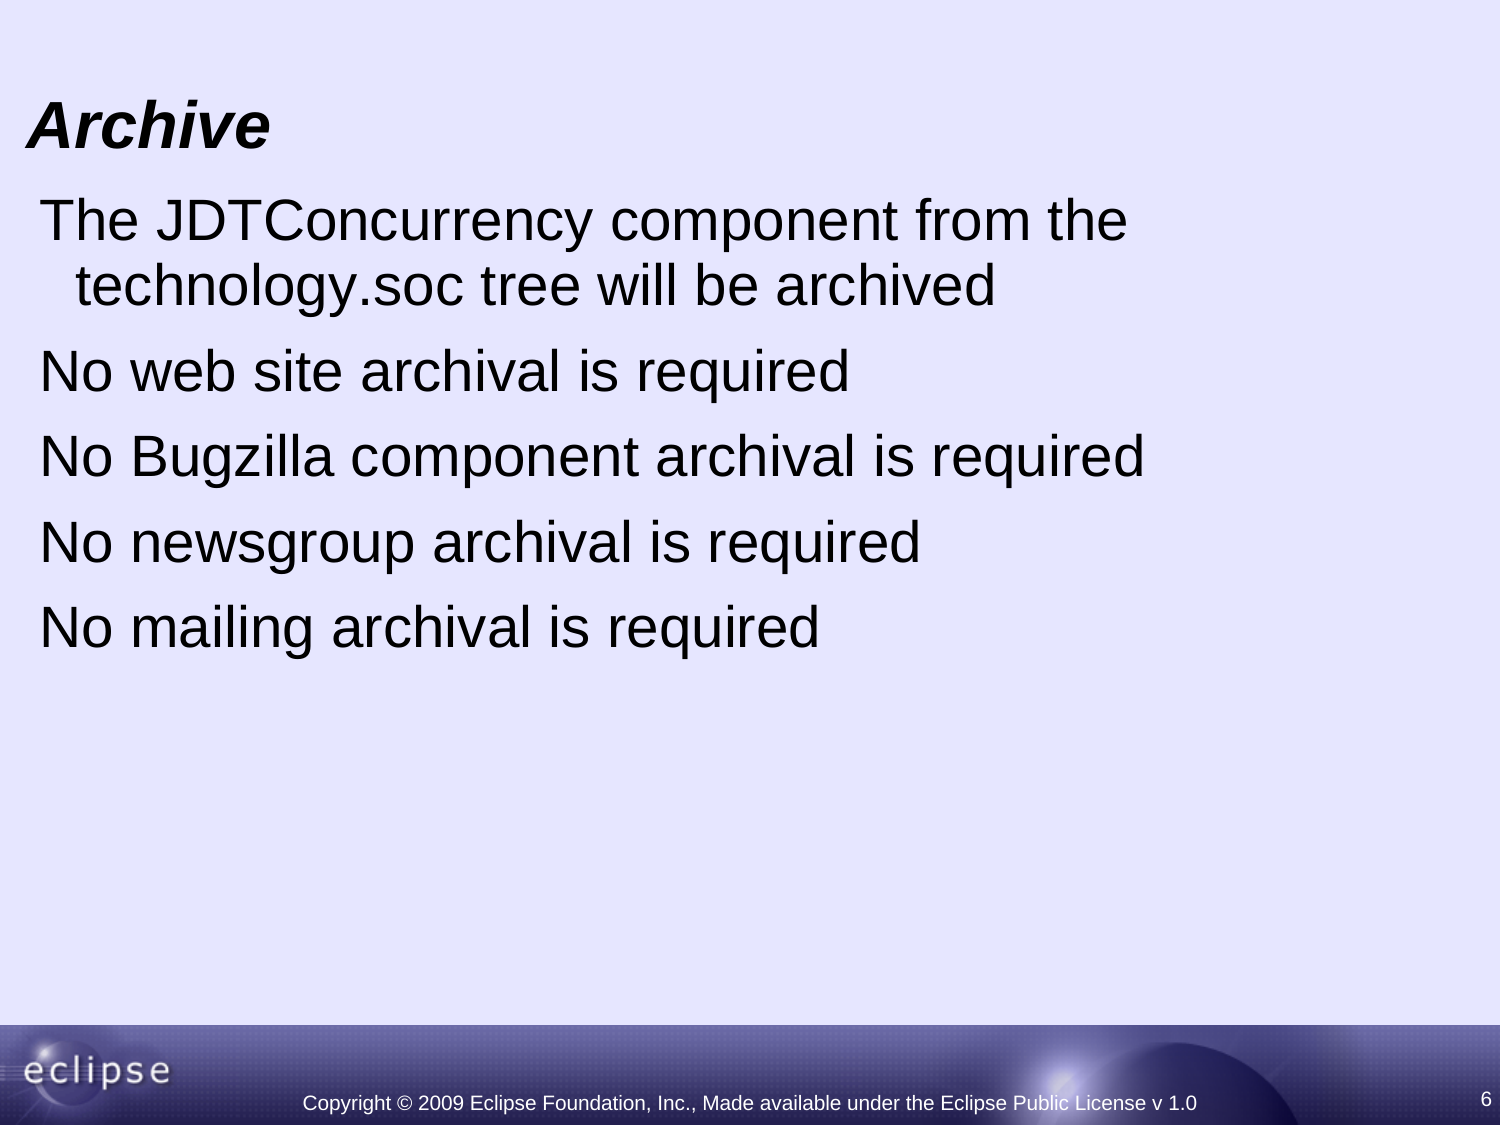

# Archive
The JDTConcurrency component from the technology.soc tree will be archived
No web site archival is required
No Bugzilla component archival is required
No newsgroup archival is required
No mailing archival is required
6